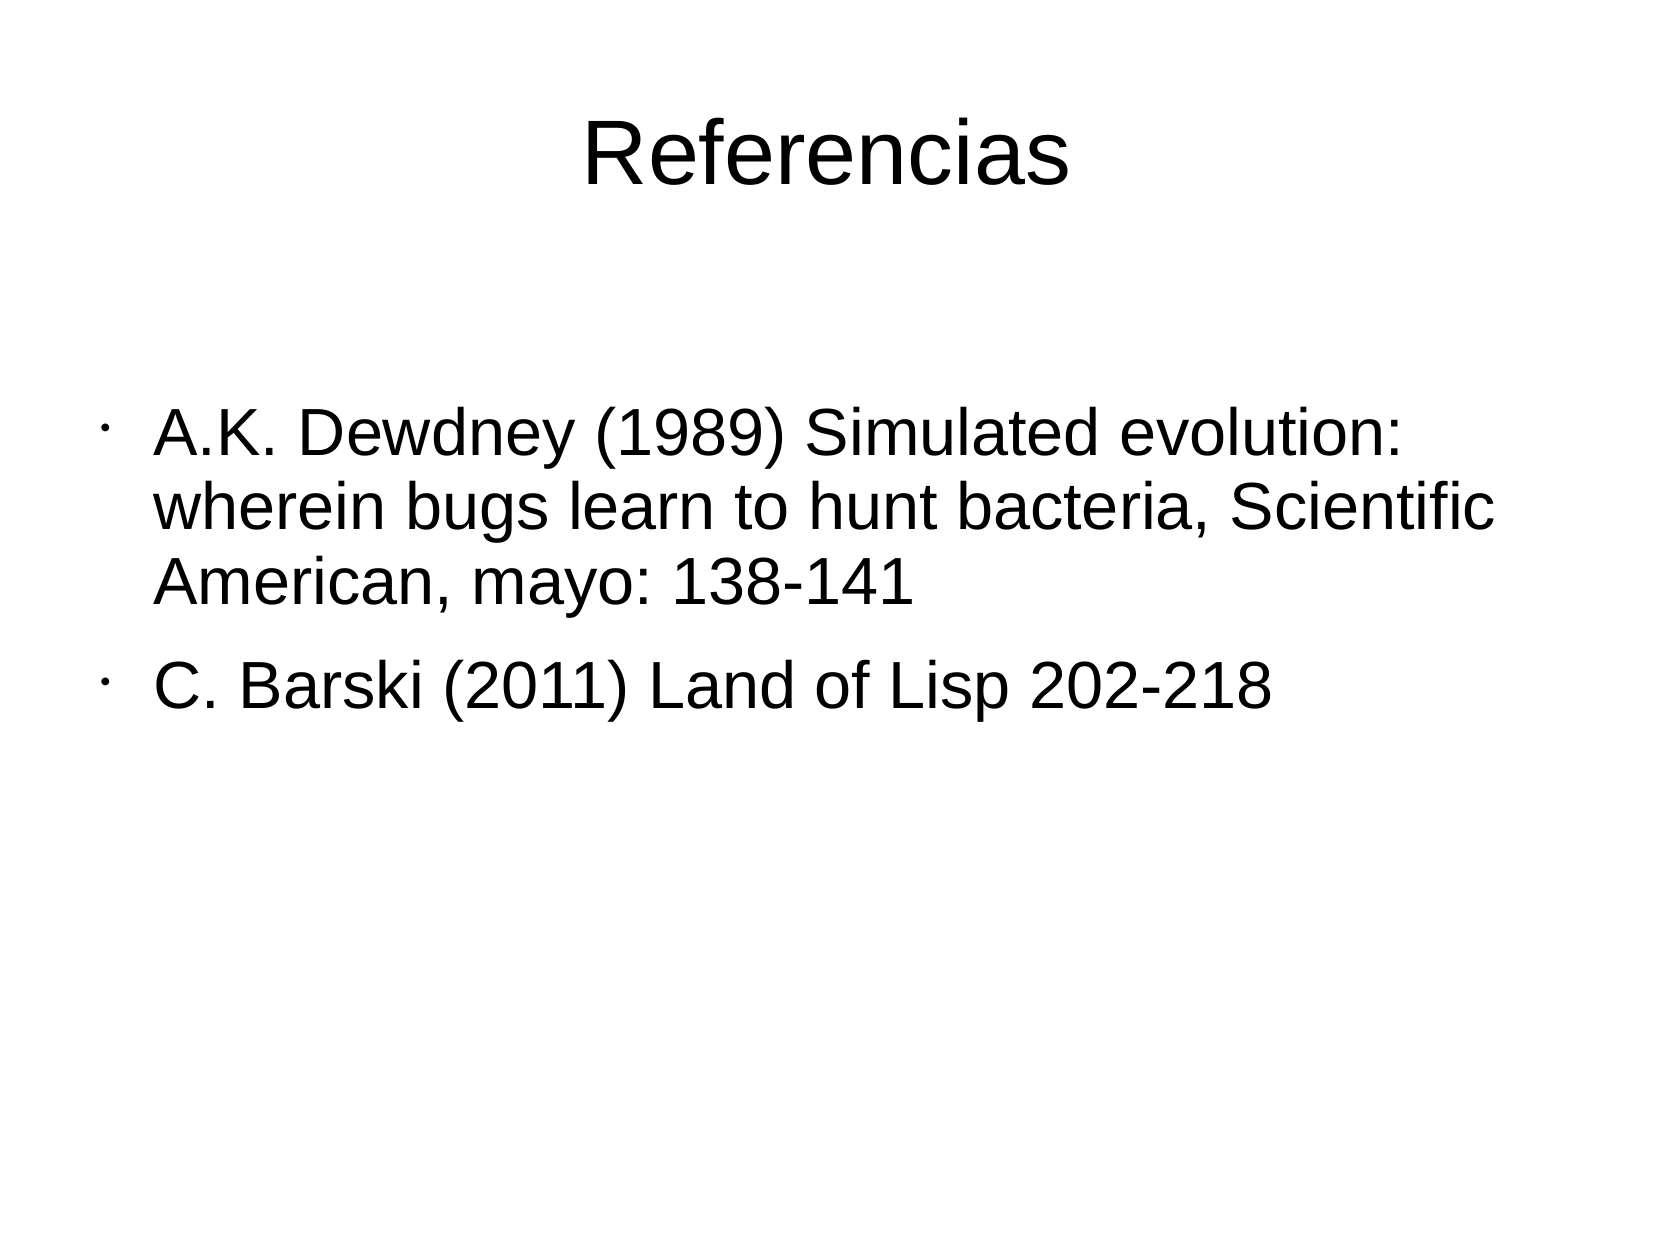

# Referencias
A.K. Dewdney (1989) Simulated evolution: wherein bugs learn to hunt bacteria, Scientific American, mayo: 138-141
C. Barski (2011) Land of Lisp 202-218